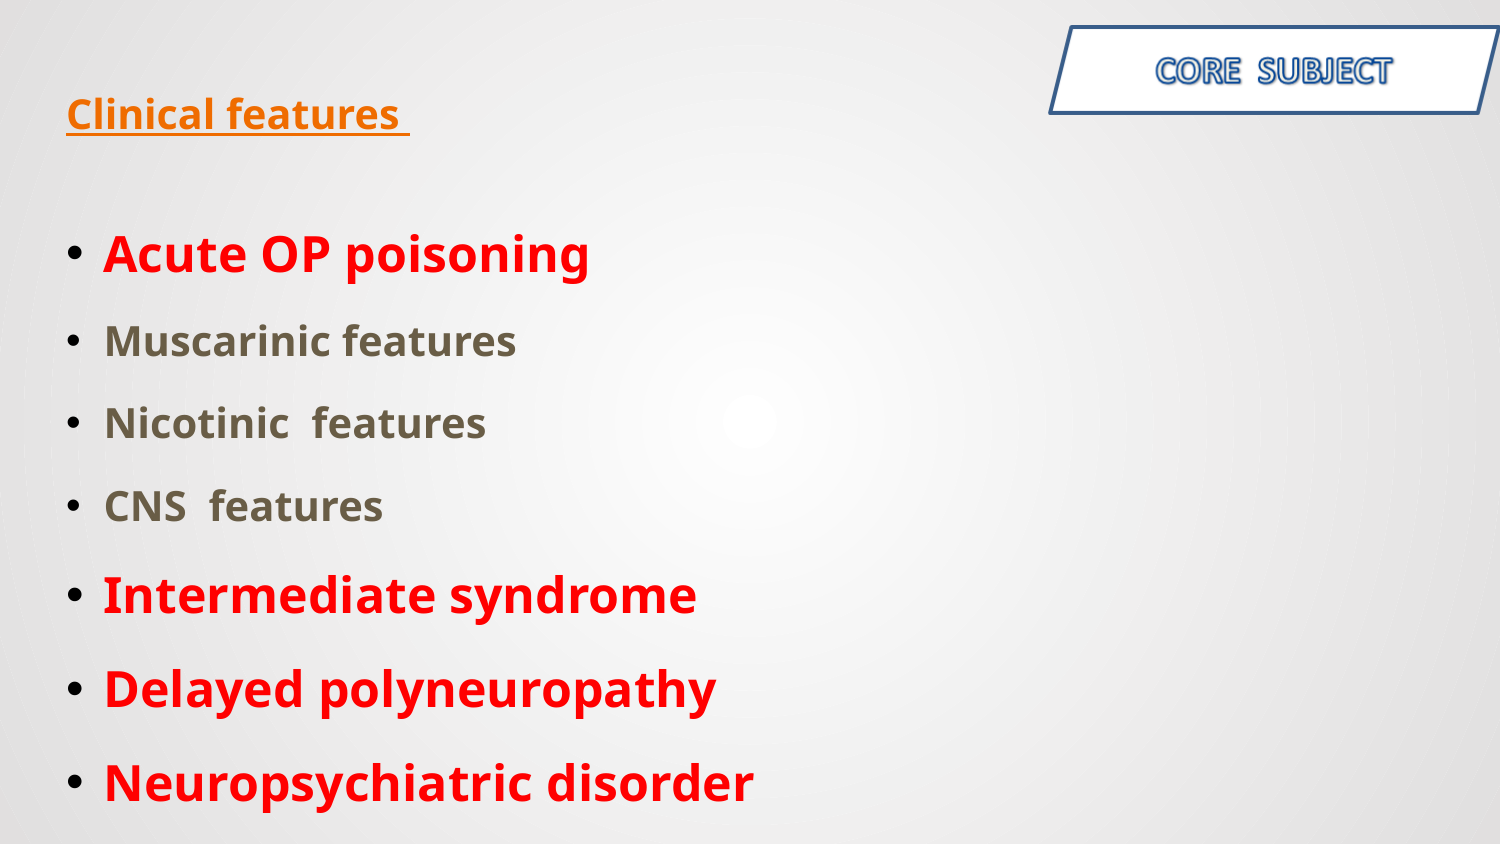

# Clinical features
Acute OP poisoning
Muscarinic features
Nicotinic features
CNS features
Intermediate syndrome
Delayed polyneuropathy
Neuropsychiatric disorder